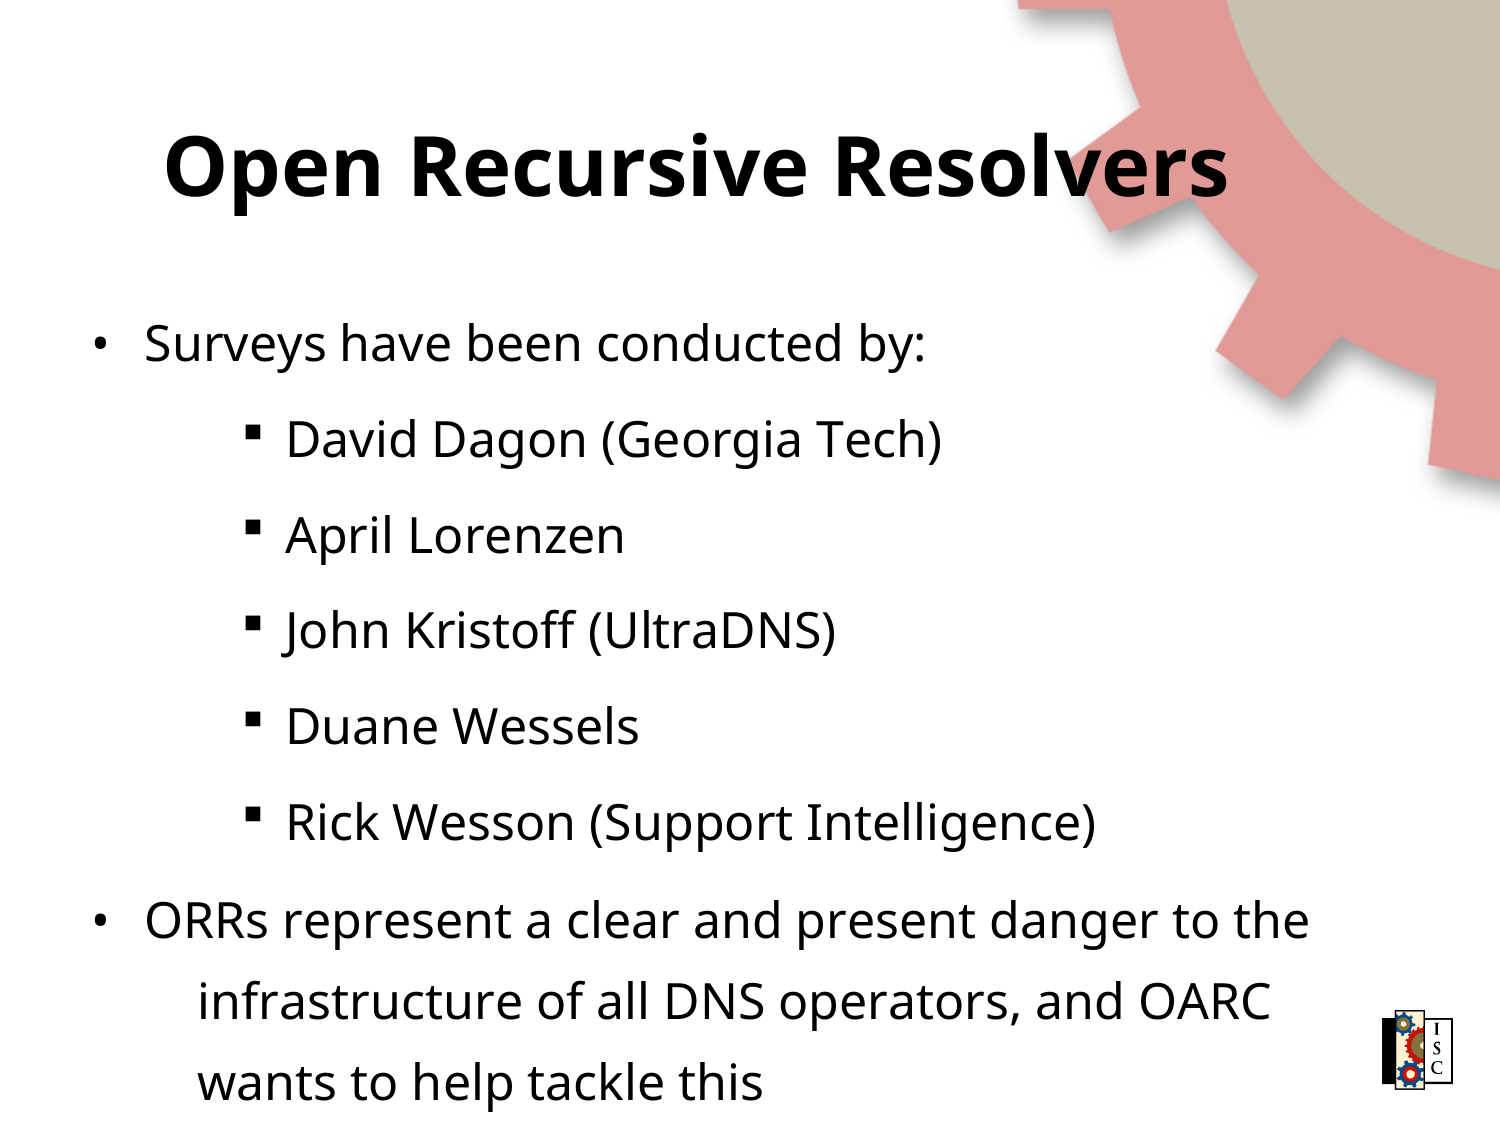

# Open Recursive Resolvers
Surveys have been conducted by:
David Dagon (Georgia Tech)
April Lorenzen
John Kristoff (UltraDNS)
Duane Wessels
Rick Wesson (Support Intelligence)
ORRs represent a clear and present danger to the infrastructure of all DNS operators, and OARC wants to help tackle this